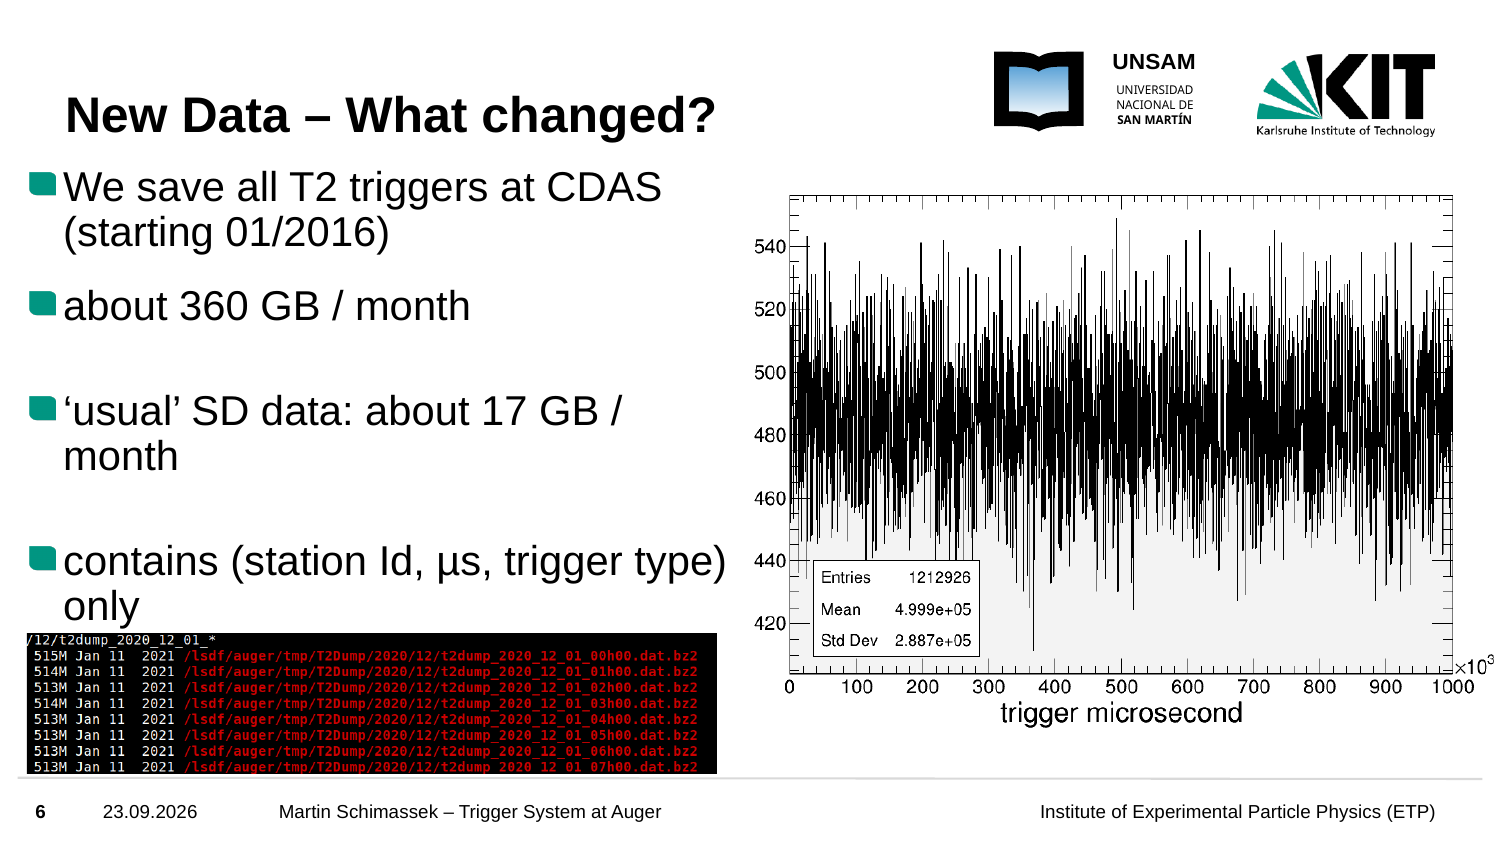

# New Data – What changed?
We save all T2 triggers at CDAS (starting 01/2016)
about 360 GB / month
‘usual’ SD data: about 17 GB / month
contains (station Id, µs, trigger type) only